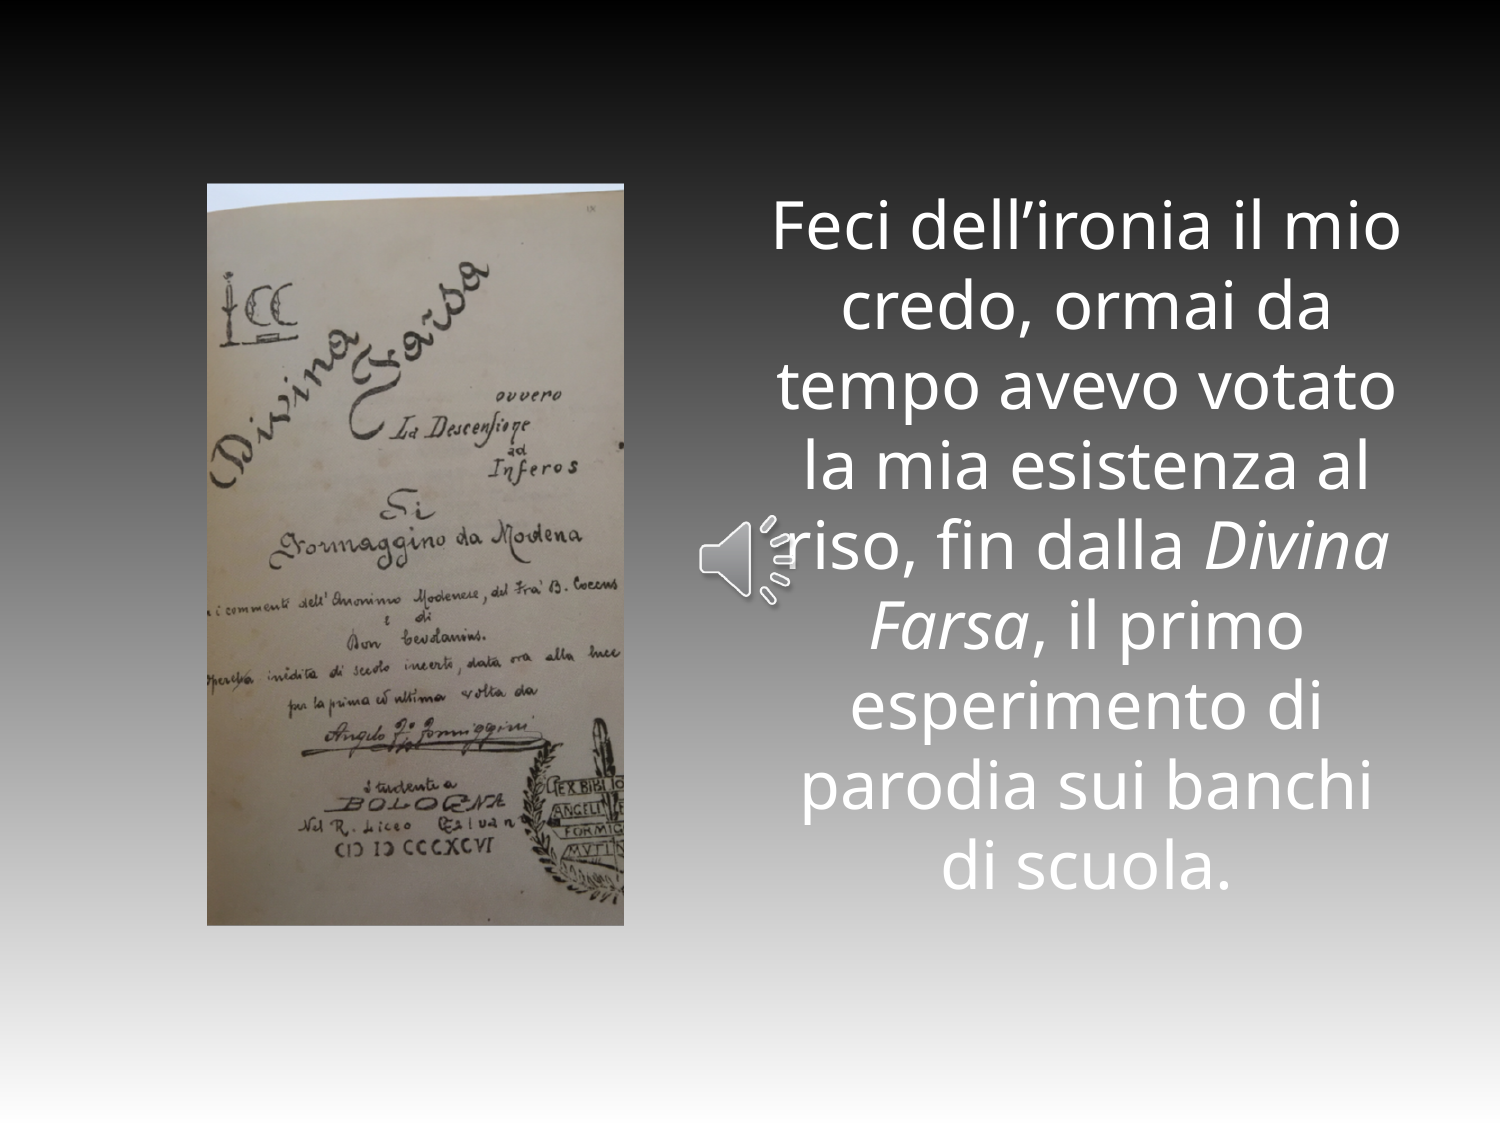

# Feci dell’ironia il mio credo, ormai da tempo avevo votato la mia esistenza al riso, fin dalla Divina Farsa, il primo esperimento di parodia sui banchi di scuola.